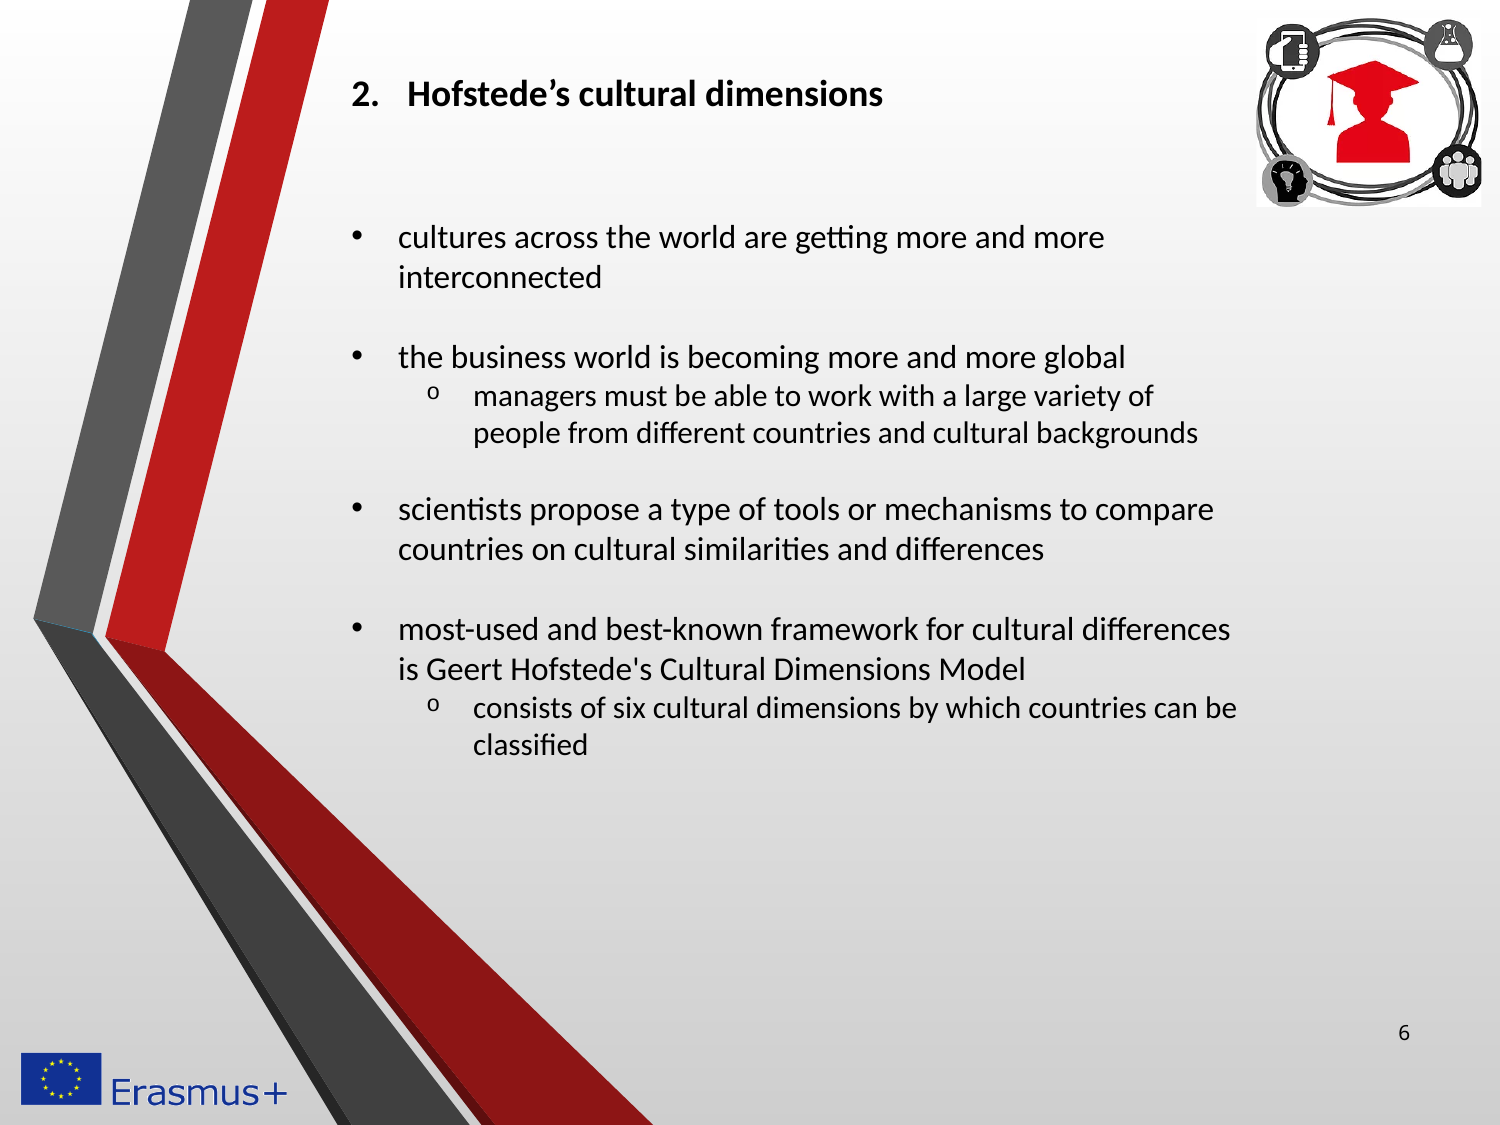

Hofstede’s cultural dimensions
cultures across the world are getting more and more interconnected
the business world is becoming more and more global
managers must be able to work with a large variety of people from different countries and cultural backgrounds
scientists propose a type of tools or mechanisms to compare countries on cultural similarities and differences
most-used and best-known framework for cultural differences is Geert Hofstede's Cultural Dimensions Model
consists of six cultural dimensions by which countries can be classified